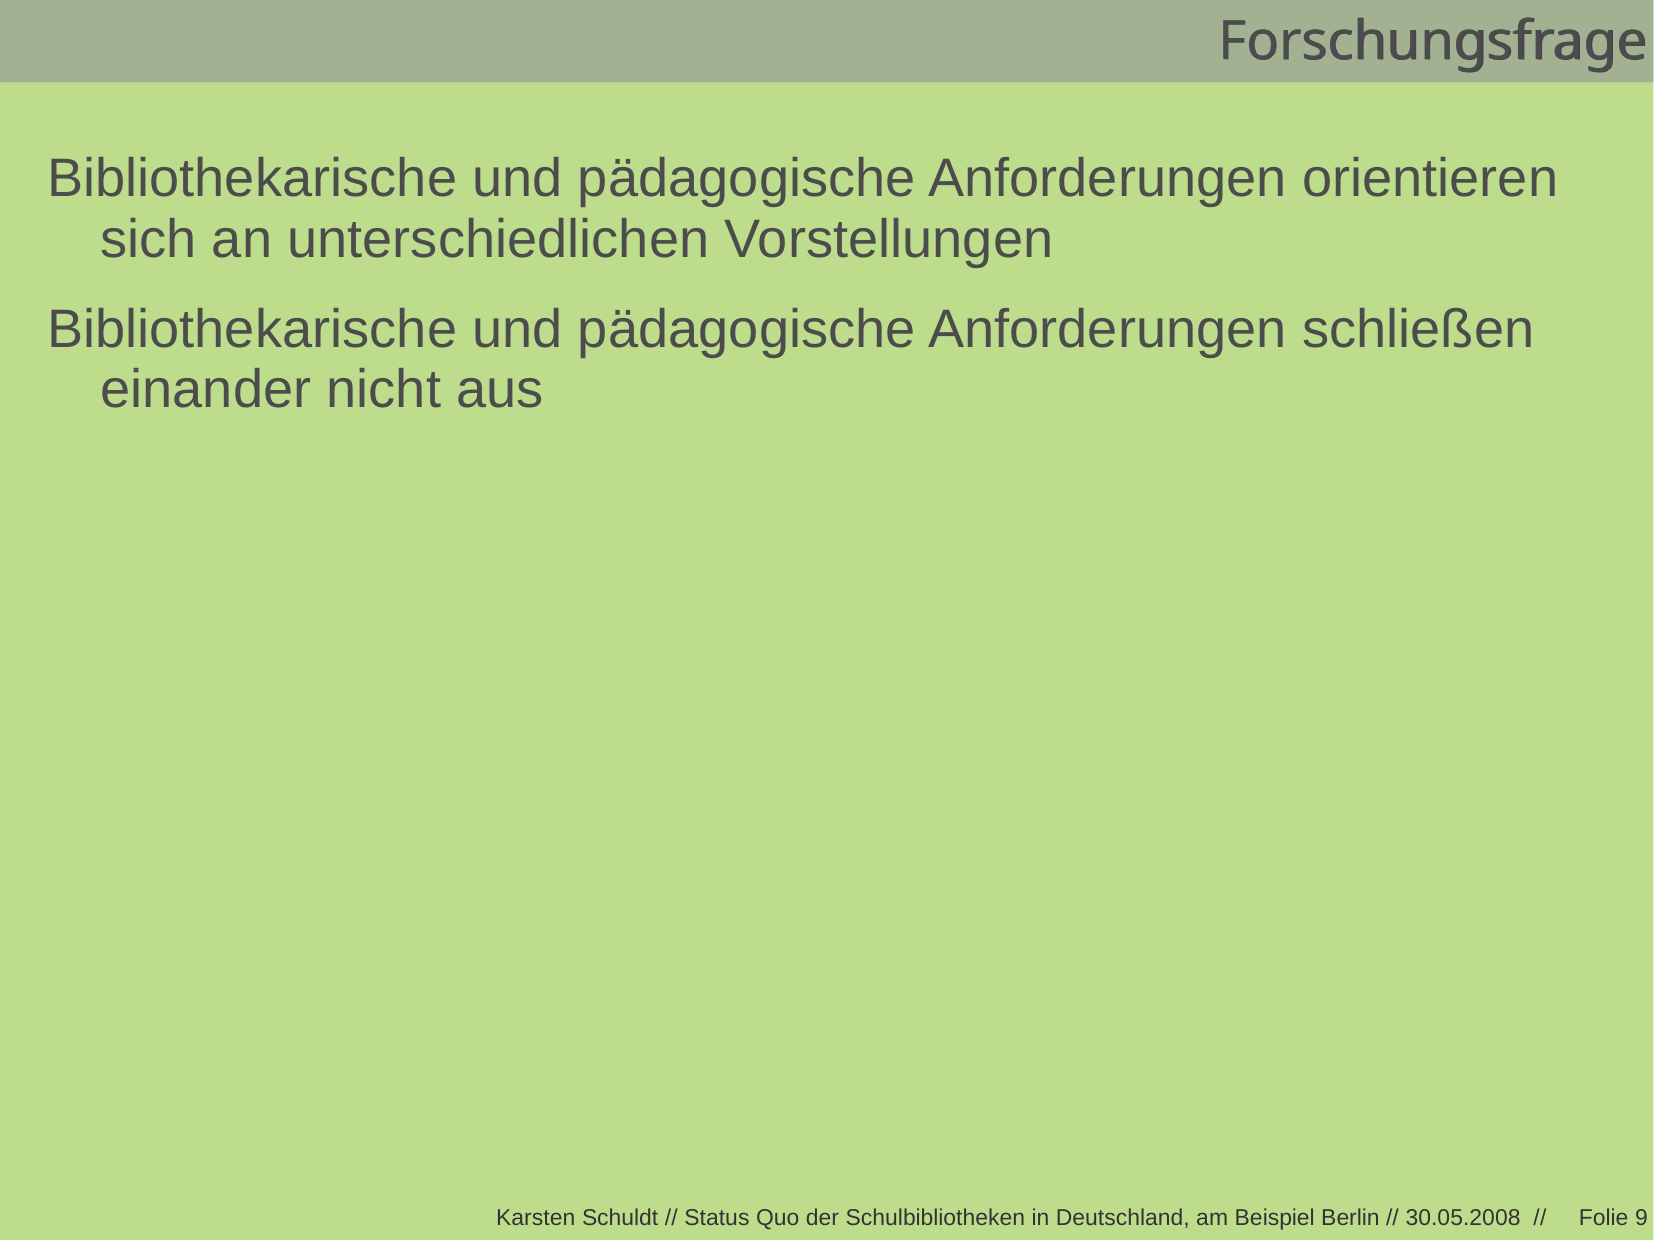

# Forschungsfrage
Bibliothekarische und pädagogische Anforderungen orientieren sich an unterschiedlichen Vorstellungen
Bibliothekarische und pädagogische Anforderungen schließen einander nicht aus
9